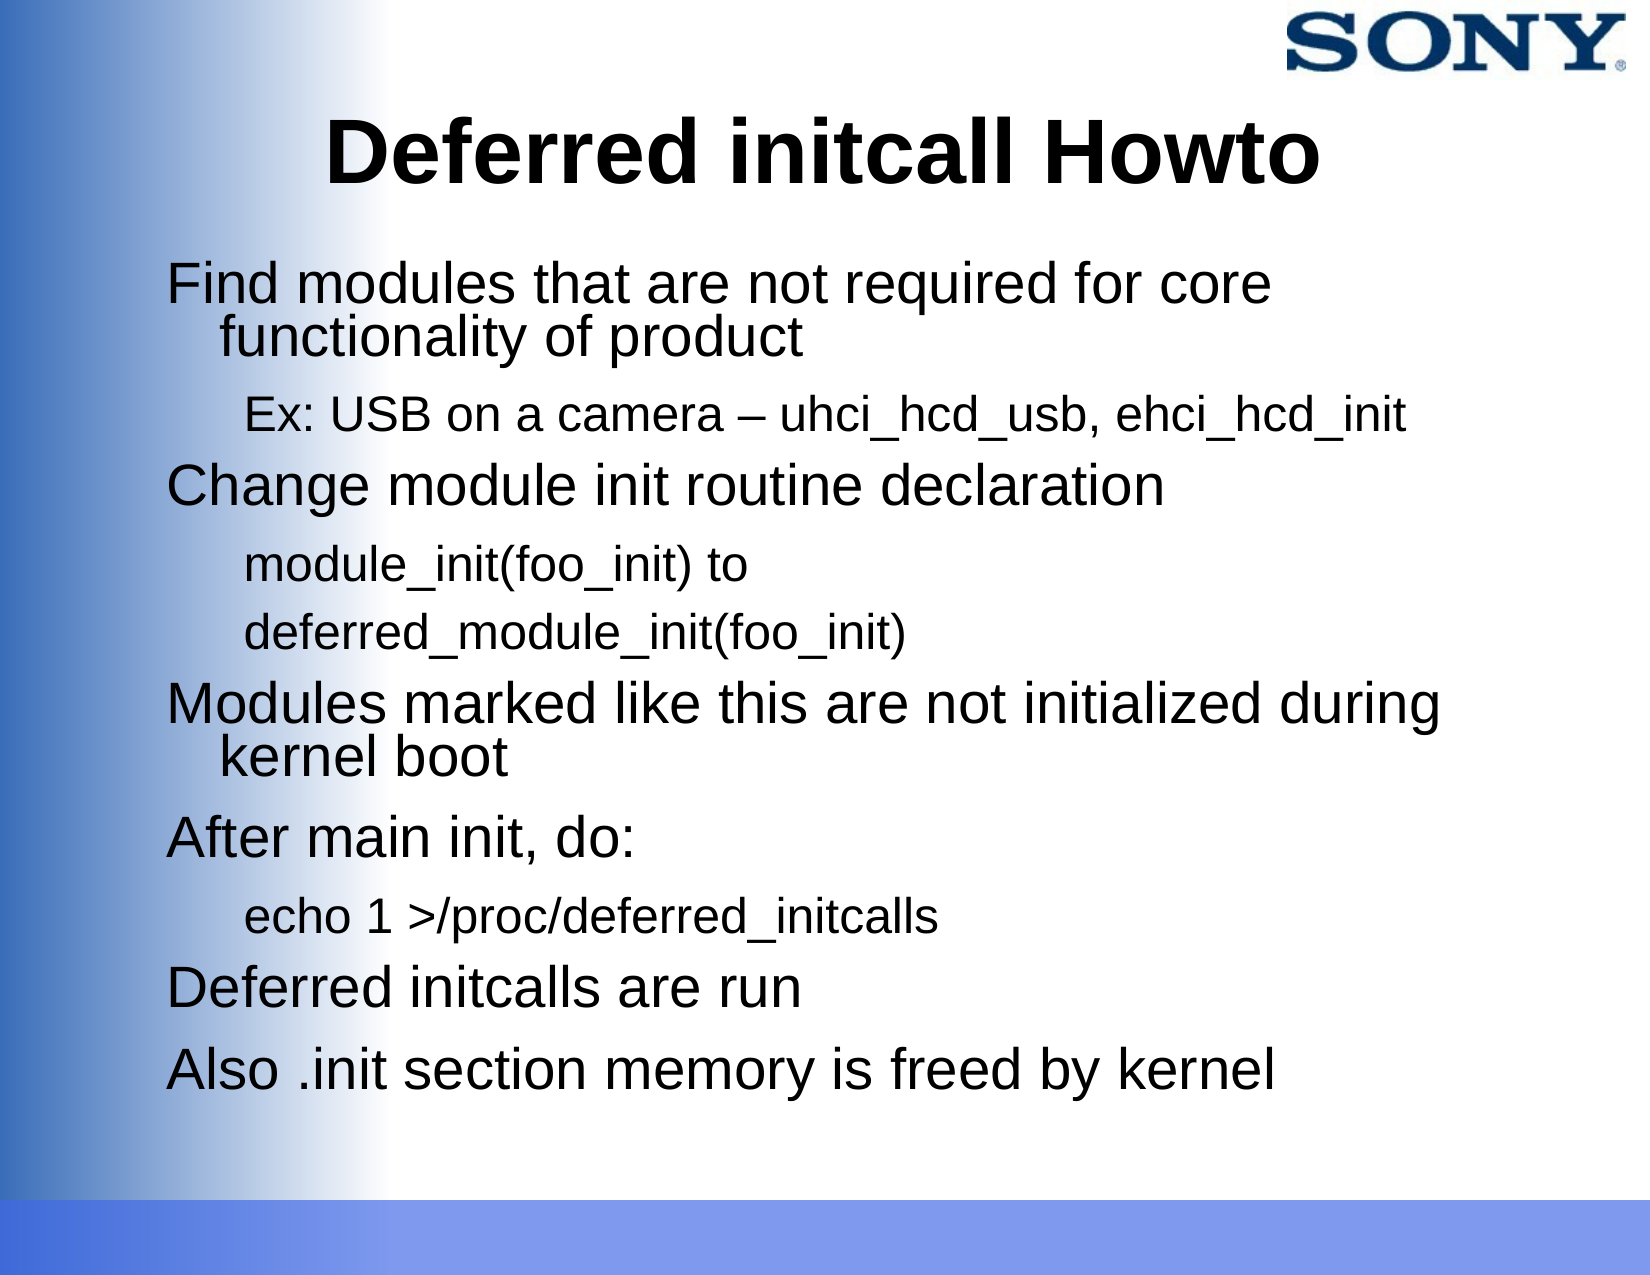

# Deferred initcall Howto
Find modules that are not required for core functionality of product
Ex: USB on a camera – uhci_hcd_usb, ehci_hcd_init
Change module init routine declaration
module_init(foo_init) to
deferred_module_init(foo_init)
Modules marked like this are not initialized during kernel boot
After main init, do:
echo 1 >/proc/deferred_initcalls
Deferred initcalls are run
Also .init section memory is freed by kernel